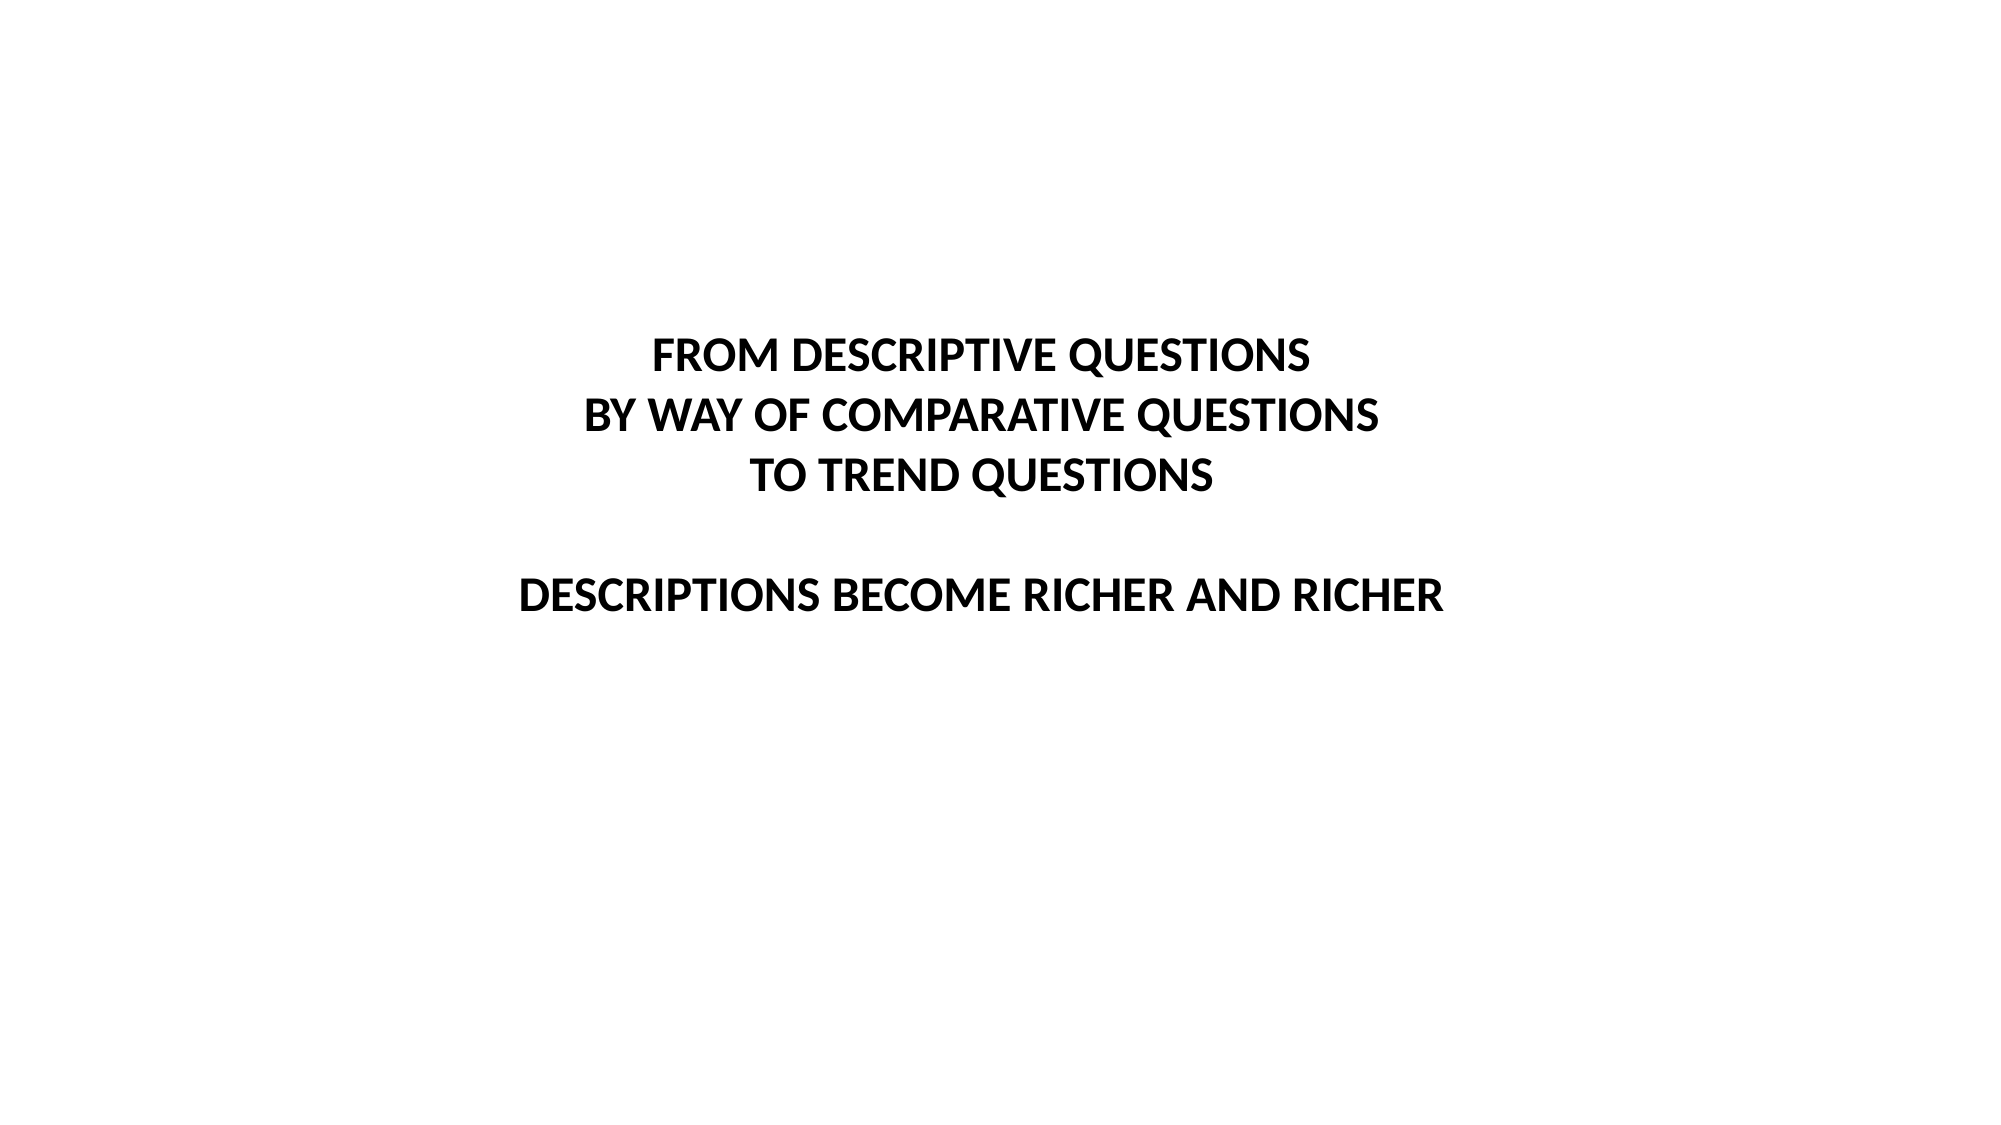

FROM DESCRIPTIVE QUESTIONS
BY WAY OF COMPARATIVE QUESTIONS
TO TREND QUESTIONS
DESCRIPTIONS BECOME RICHER AND RICHER